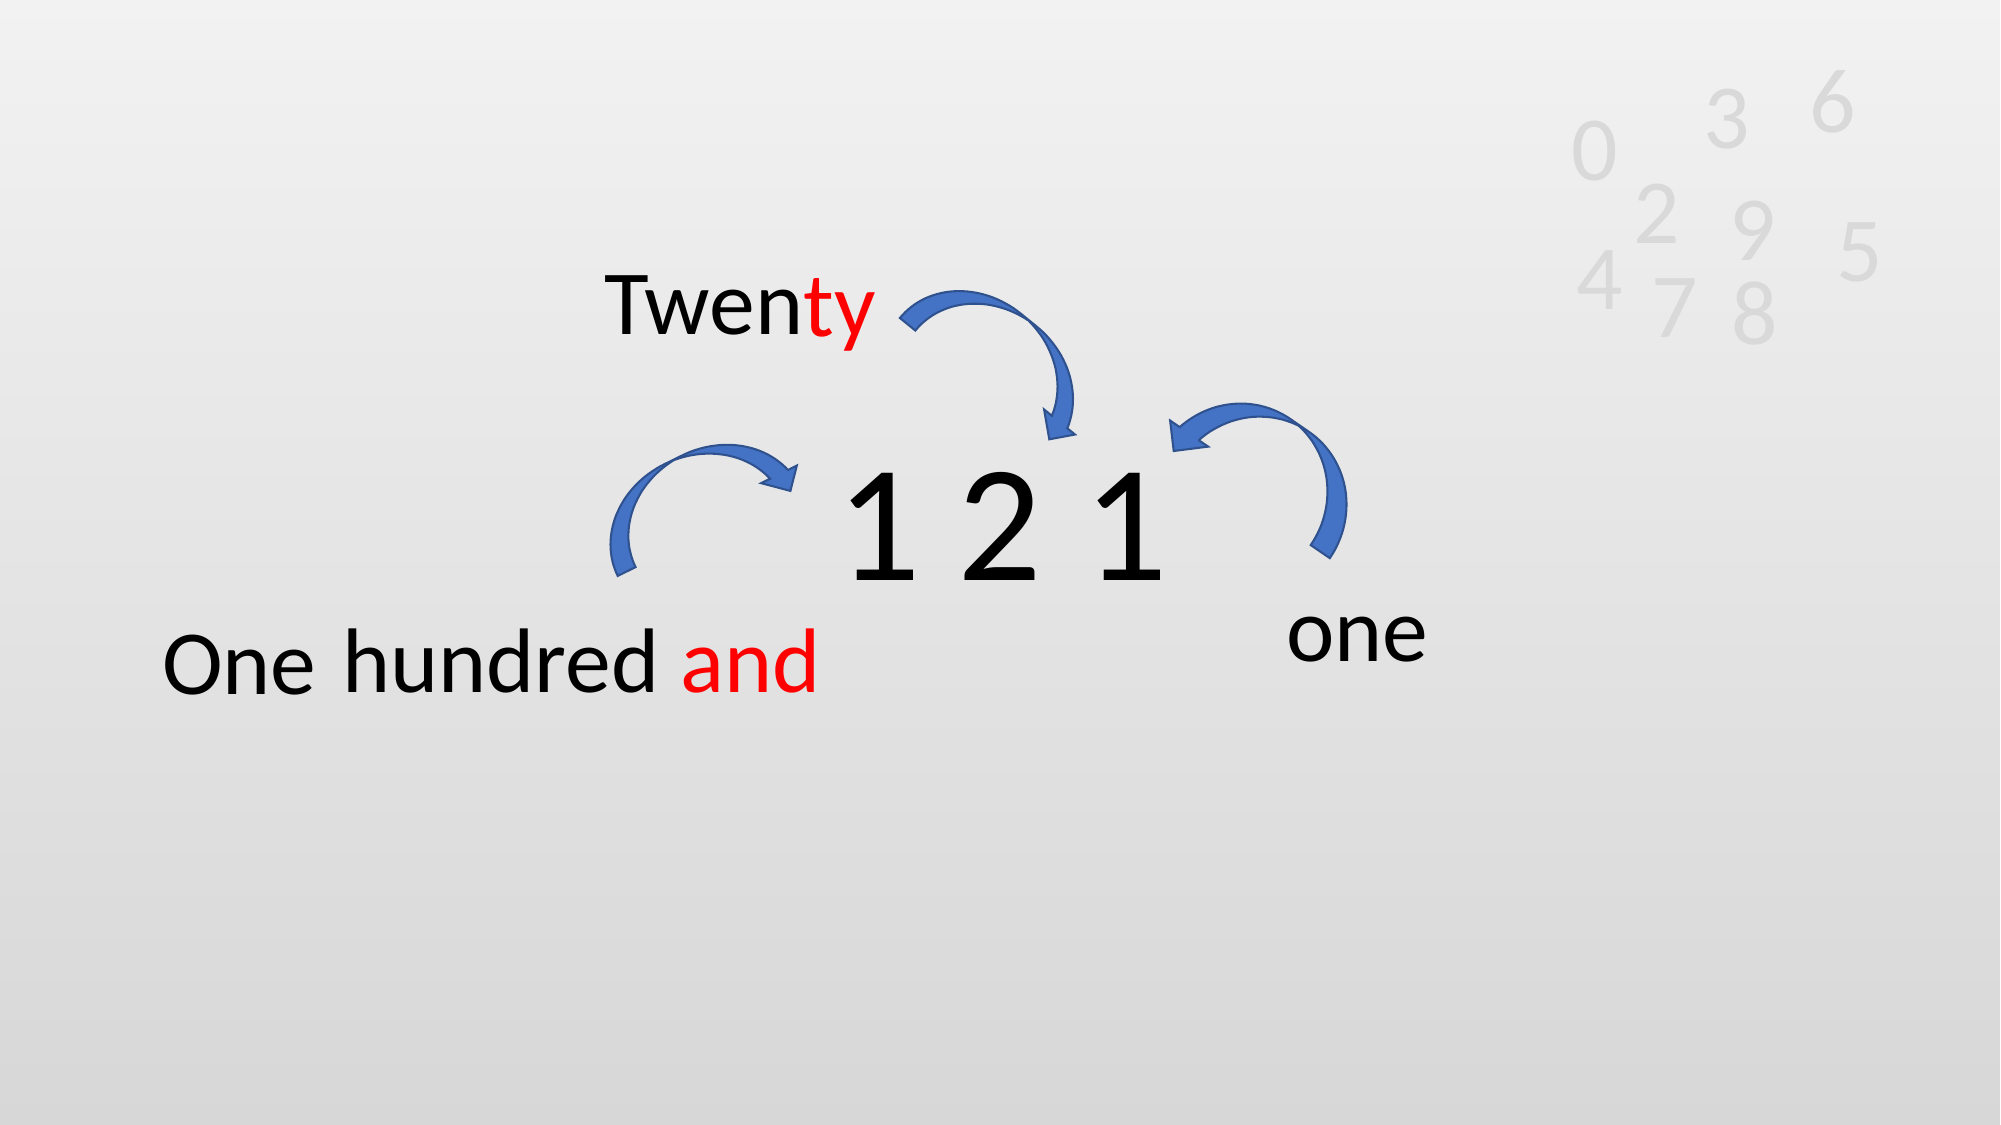

6
3
0
2
9
5
4
Twen
ty
7
8
1
2
1
one
hundred and
One